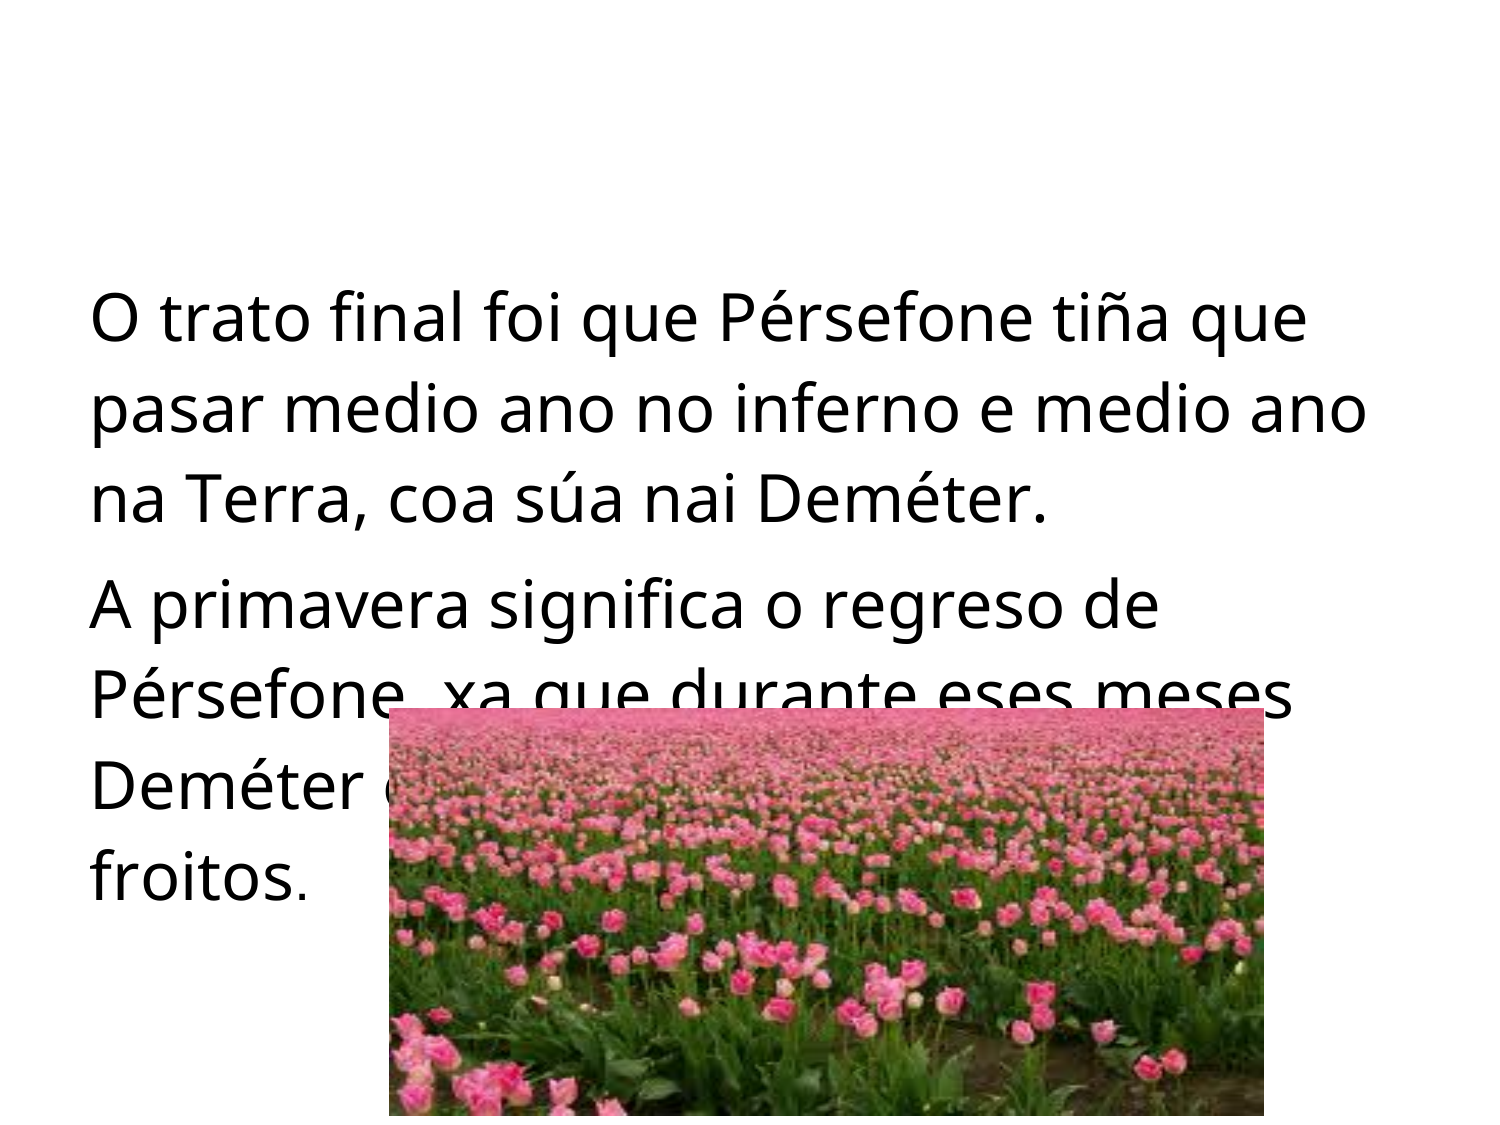

#
O trato final foi que Pérsefone tiña que pasar medio ano no inferno e medio ano na Terra, coa súa nai Deméter.
A primavera significa o regreso de Pérsefone, xa que durante eses meses Deméter está leda e a Terra produce froitos.